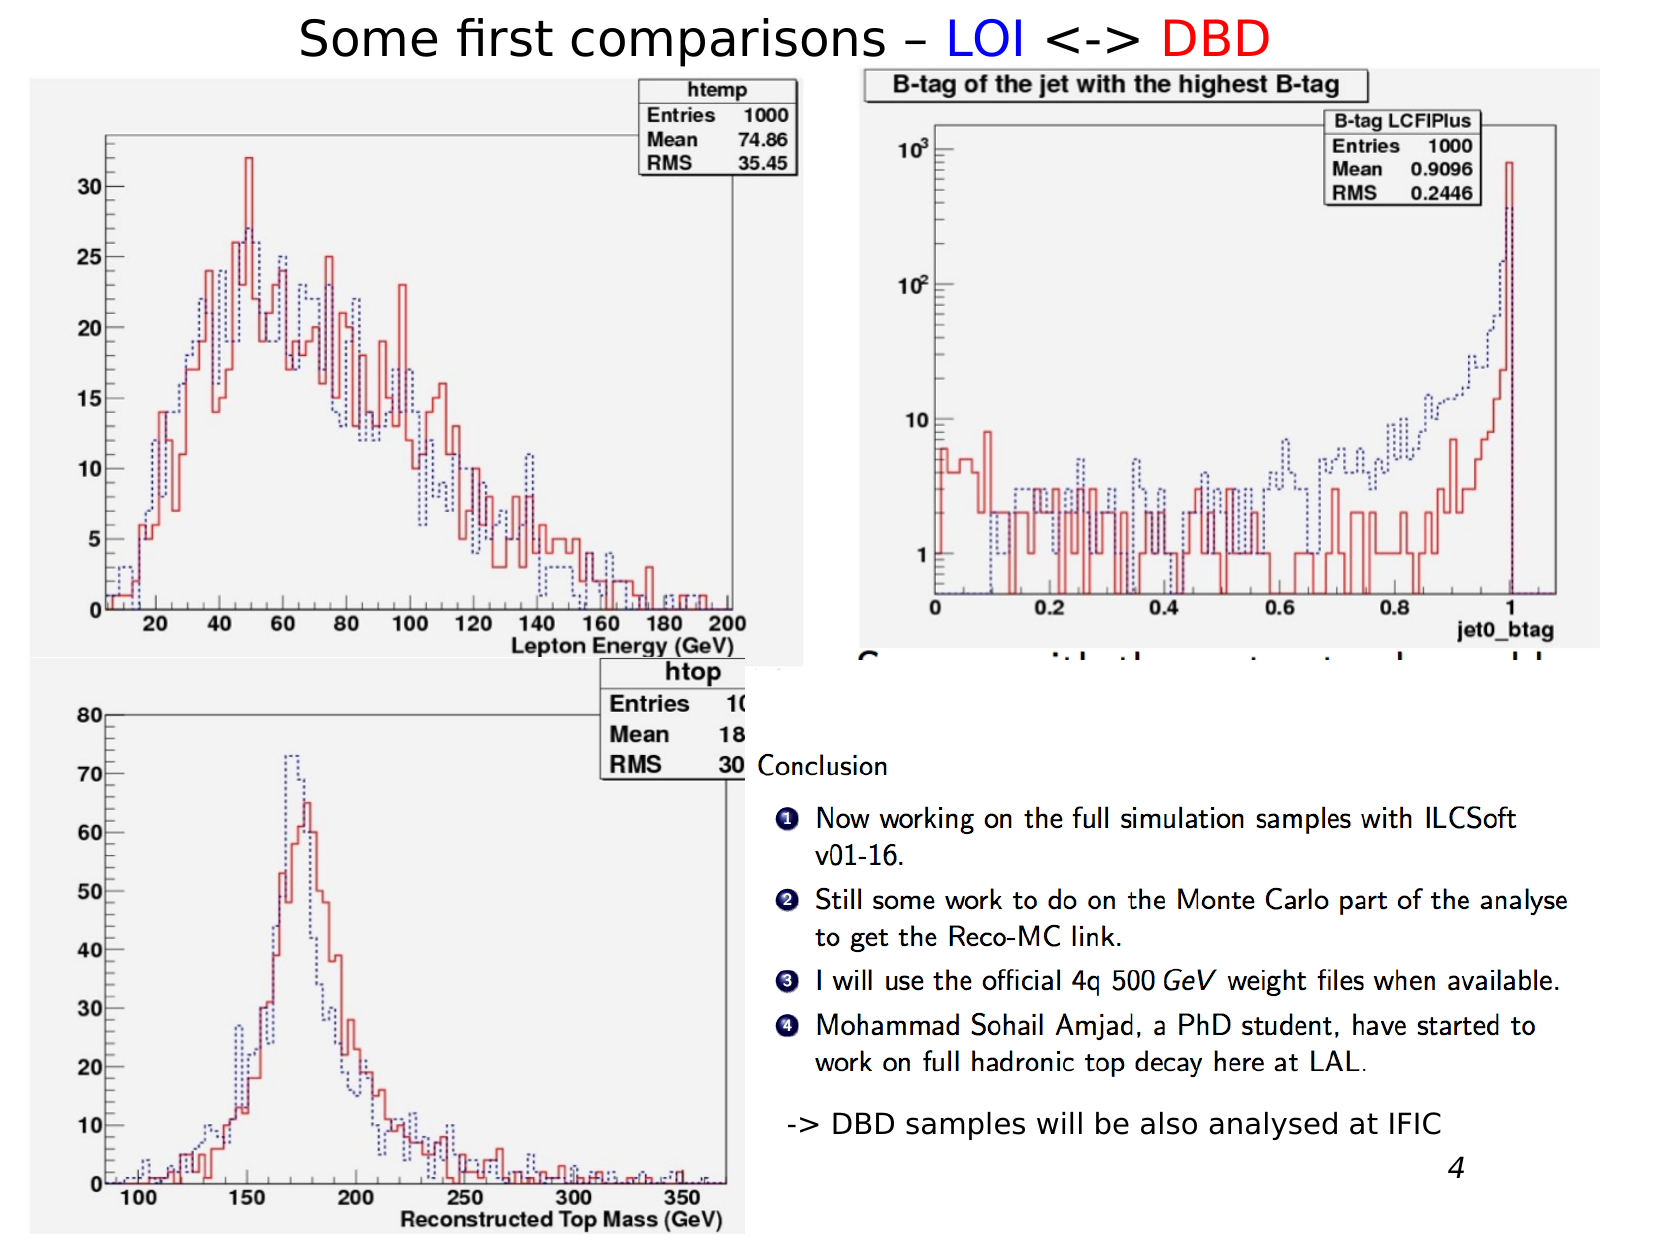

Some first comparisons – LOI <-> DBD
-> DBD samples will be also analysed at IFIC